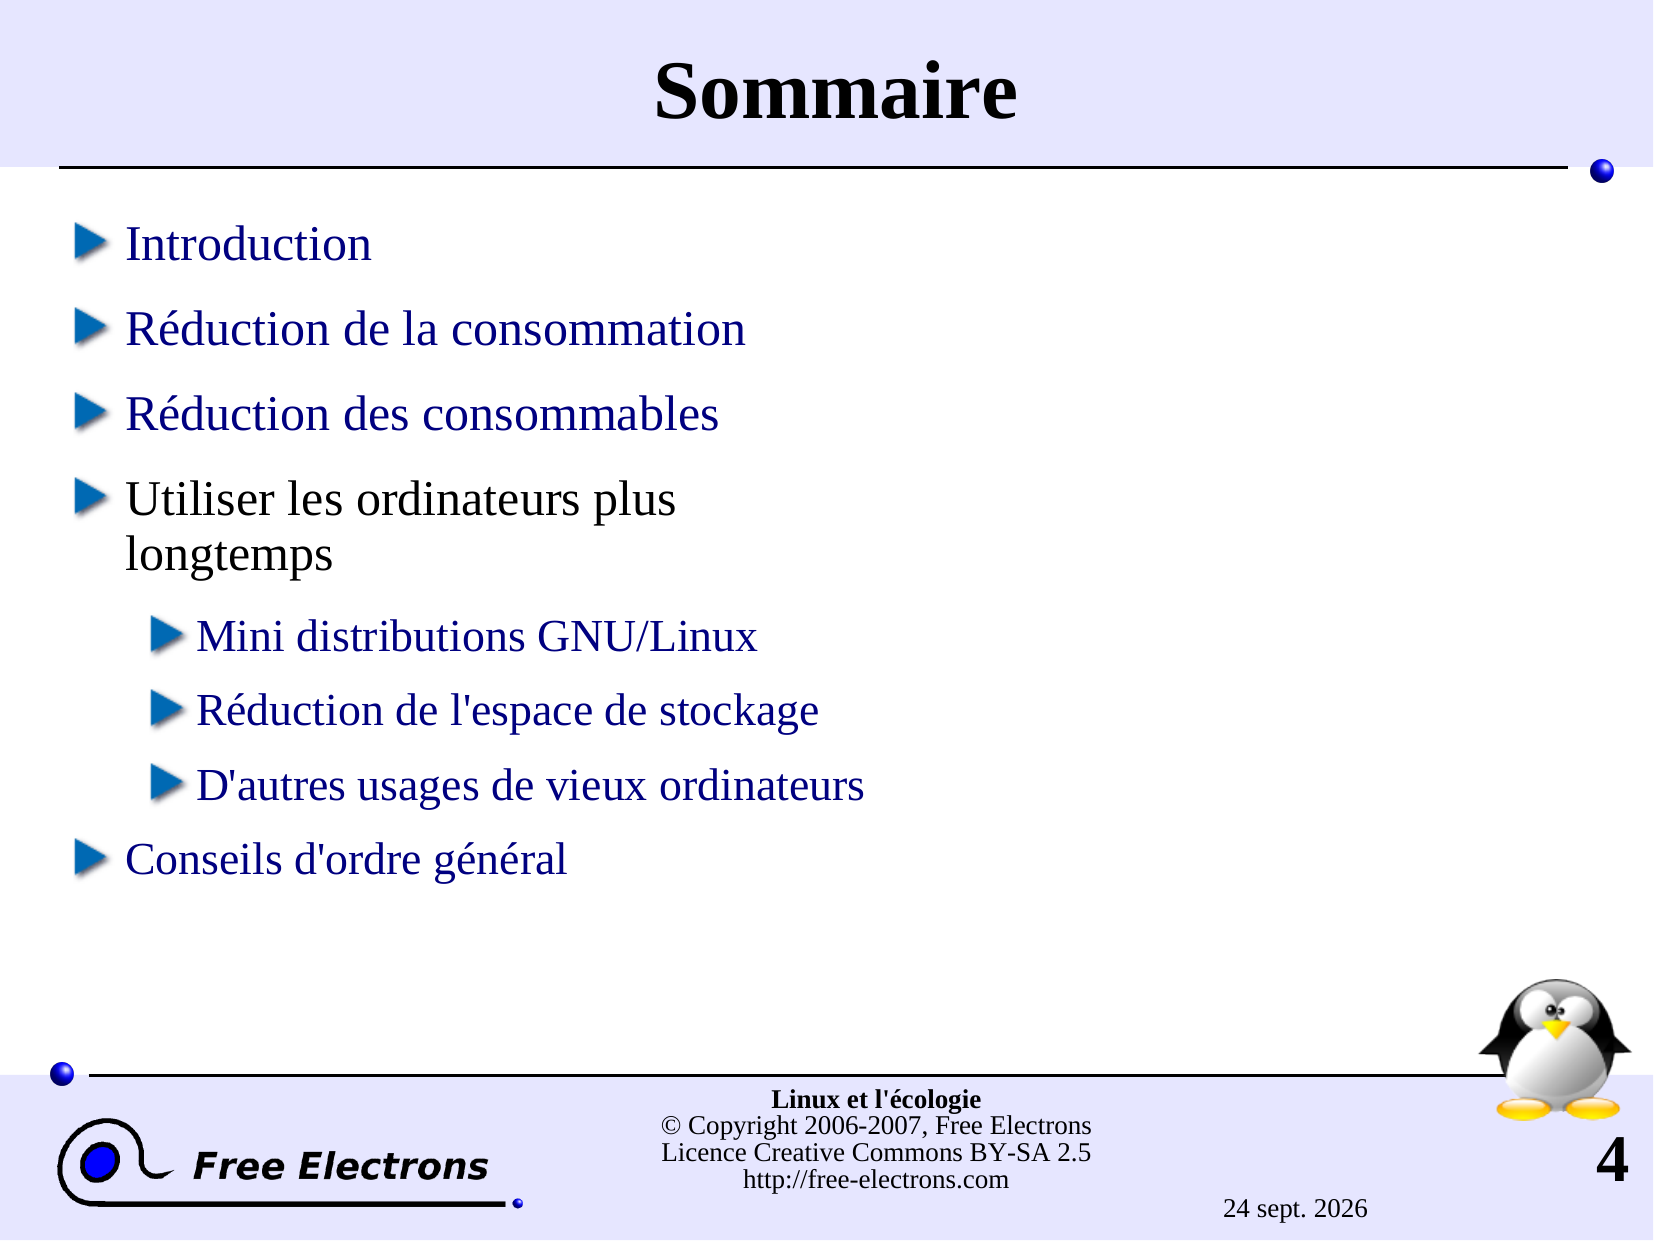

# Sommaire
Introduction
Réduction de la consommation
Réduction des consommables
Utiliser les ordinateurs plus
longtemps
Mini distributions GNU/Linux
Réduction de l'espace de stockage
D'autres usages de vieux ordinateurs
Conseils d'ordre général